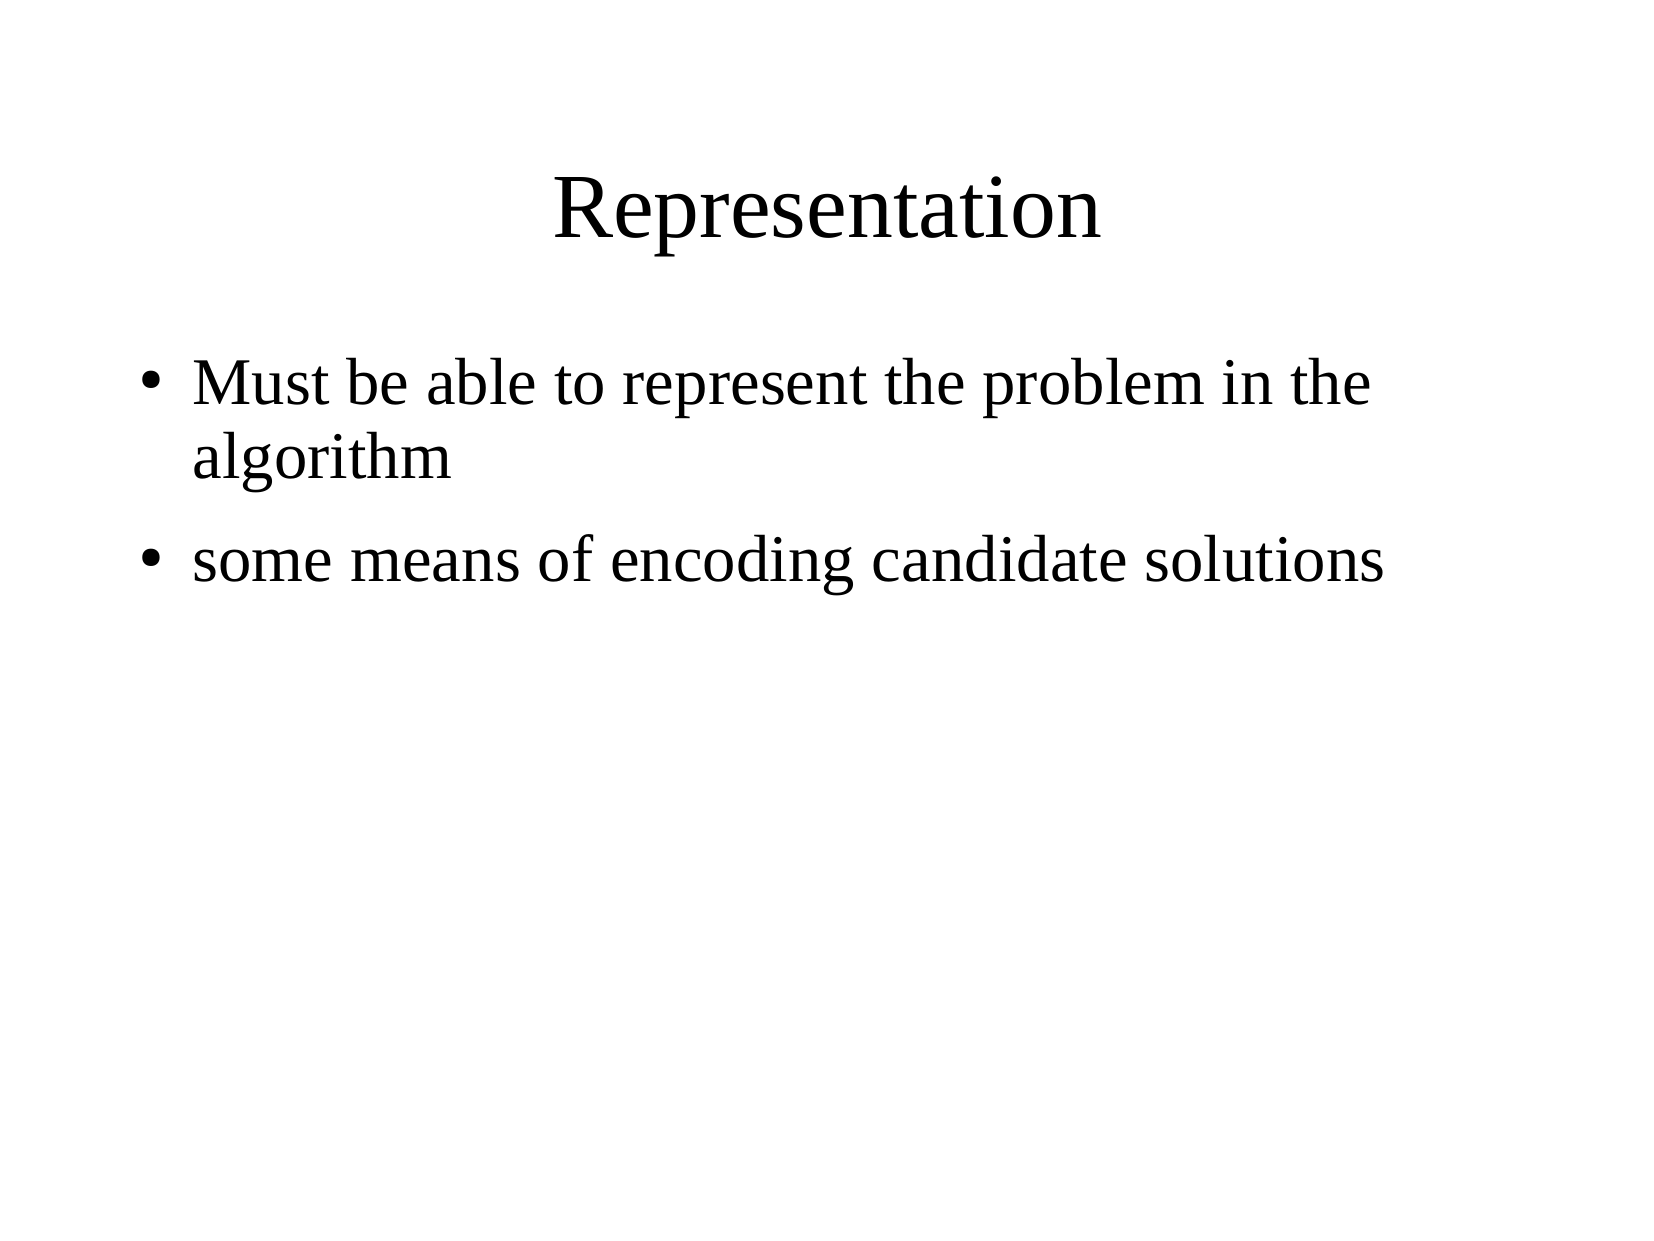

# Representation
Must be able to represent the problem in the algorithm
some means of encoding candidate solutions